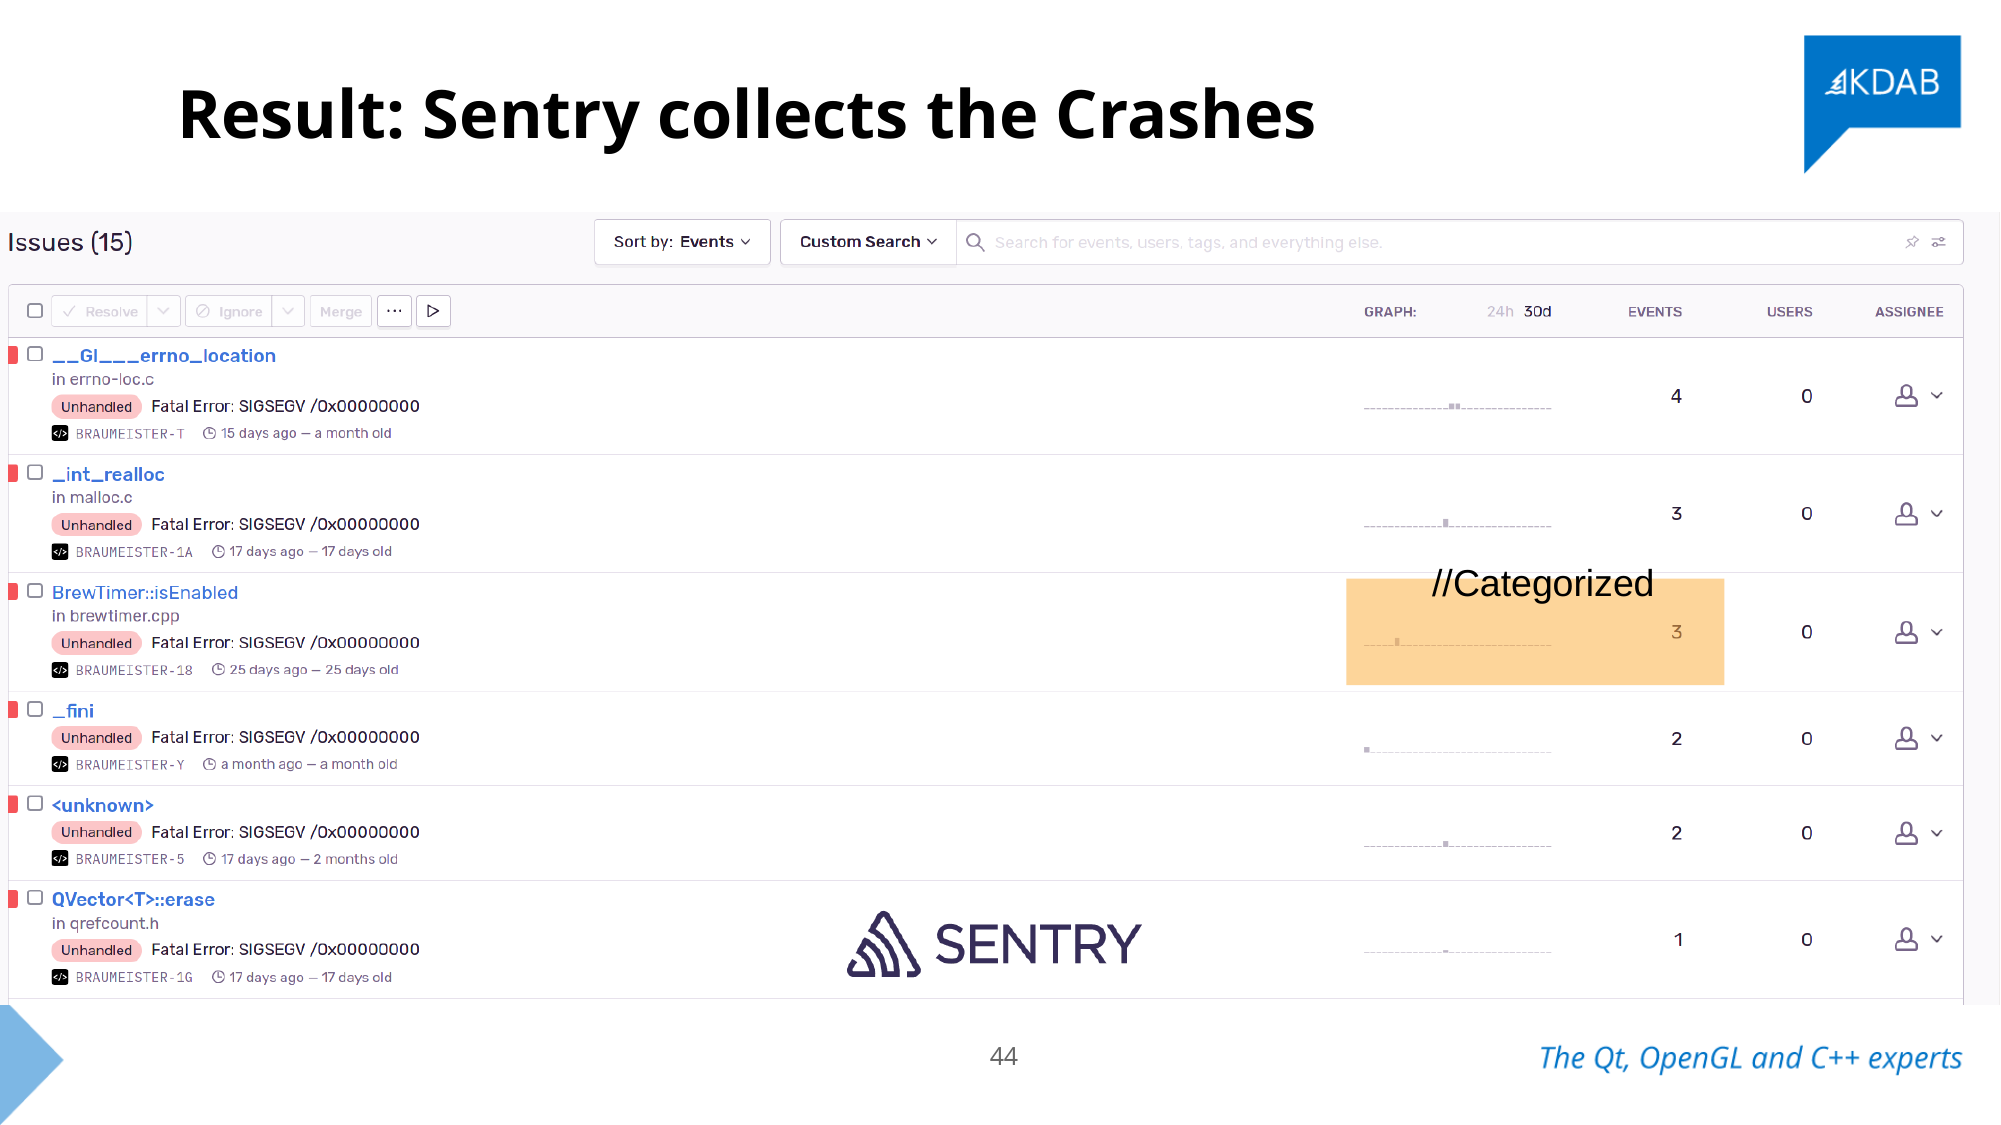

# Result: Sentry collects the Crashes
//Categorized